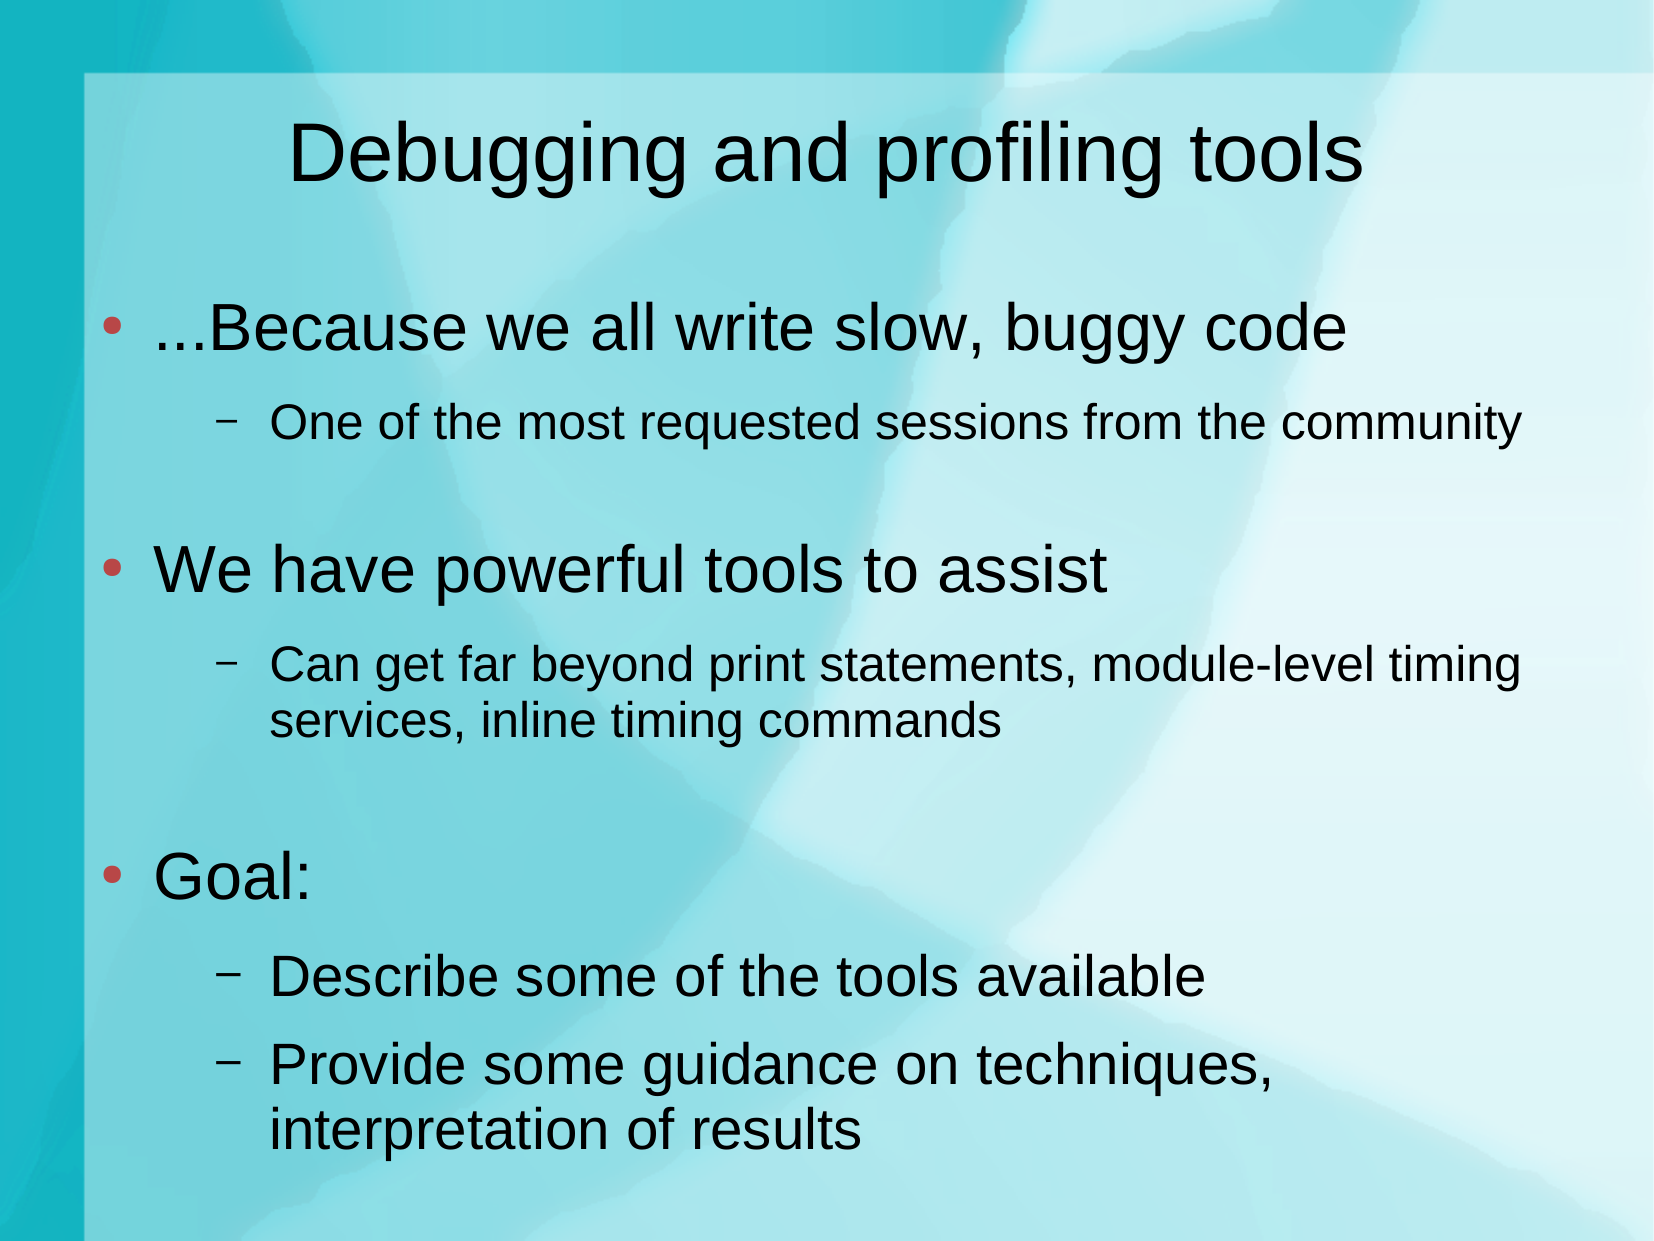

# Debugging and profiling tools
...Because we all write slow, buggy code
One of the most requested sessions from the community
We have powerful tools to assist
Can get far beyond print statements, module-level timing services, inline timing commands
Goal:
Describe some of the tools available
Provide some guidance on techniques, interpretation of results